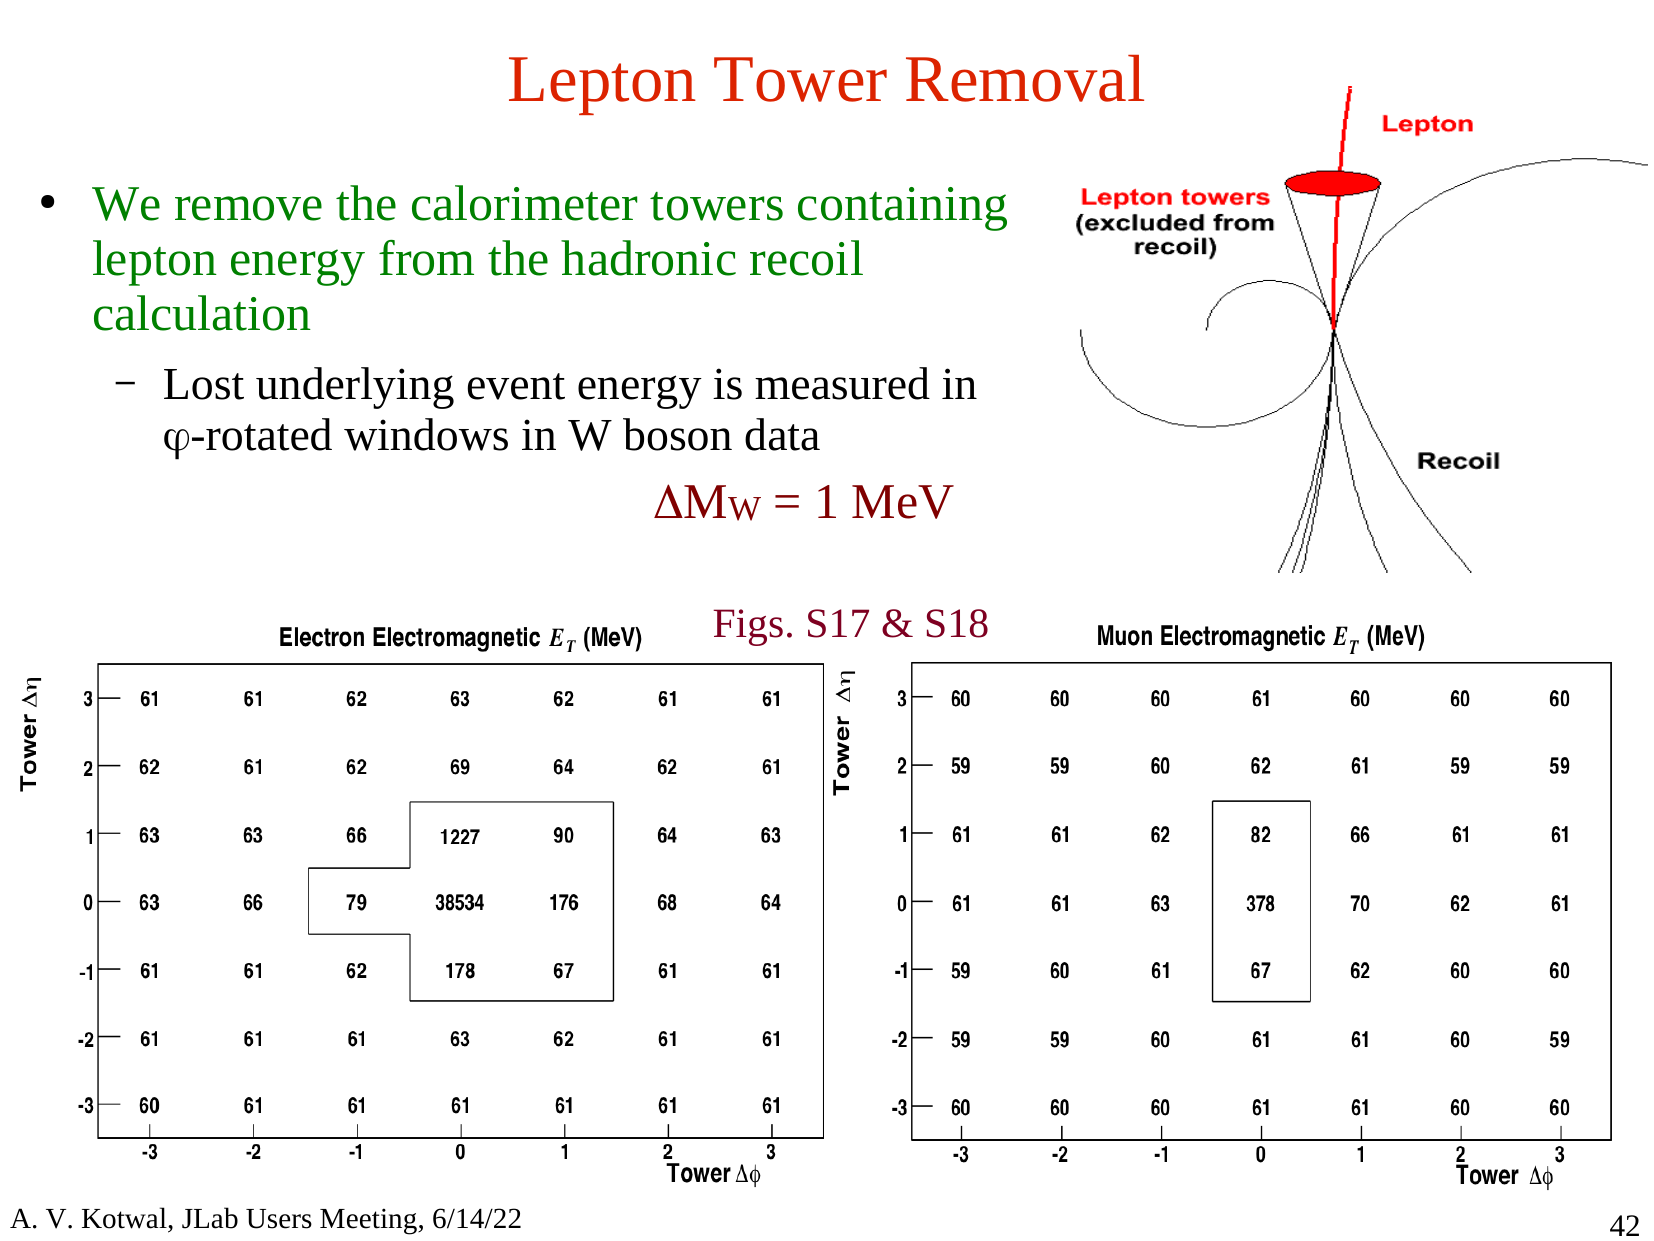

Lepton Tower Removal
# We remove the calorimeter towers containing lepton energy from the hadronic recoil calculation
Lost underlying event energy is measured in φ-rotated windows in W boson data
ΔMW = 1 MeV
Figs. S17 & S18
 .η
 .η
 .φ
φ
A. V. Kotwal, JLab Users Meeting, 6/14/22